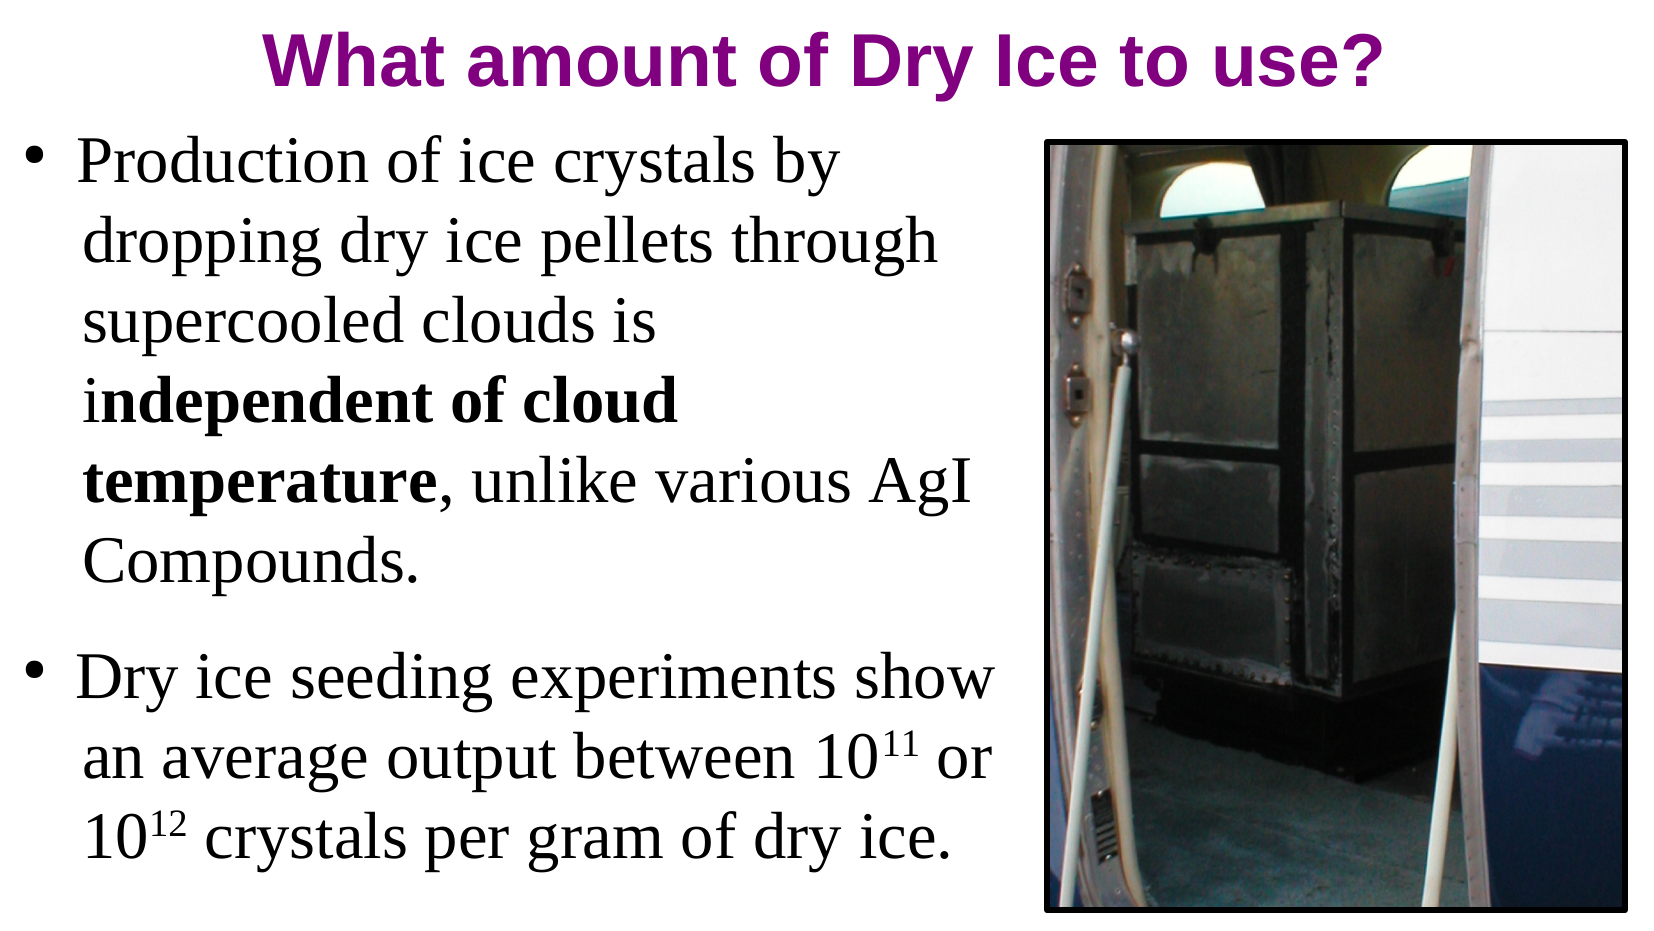

# What amount of Dry Ice to use?
 Production of ice crystals by dropping dry ice pellets through supercooled clouds is independent of cloud temperature, unlike various AgI Compounds.
 Dry ice seeding experiments show an average output between 1011 or 1012 crystals per gram of dry ice.